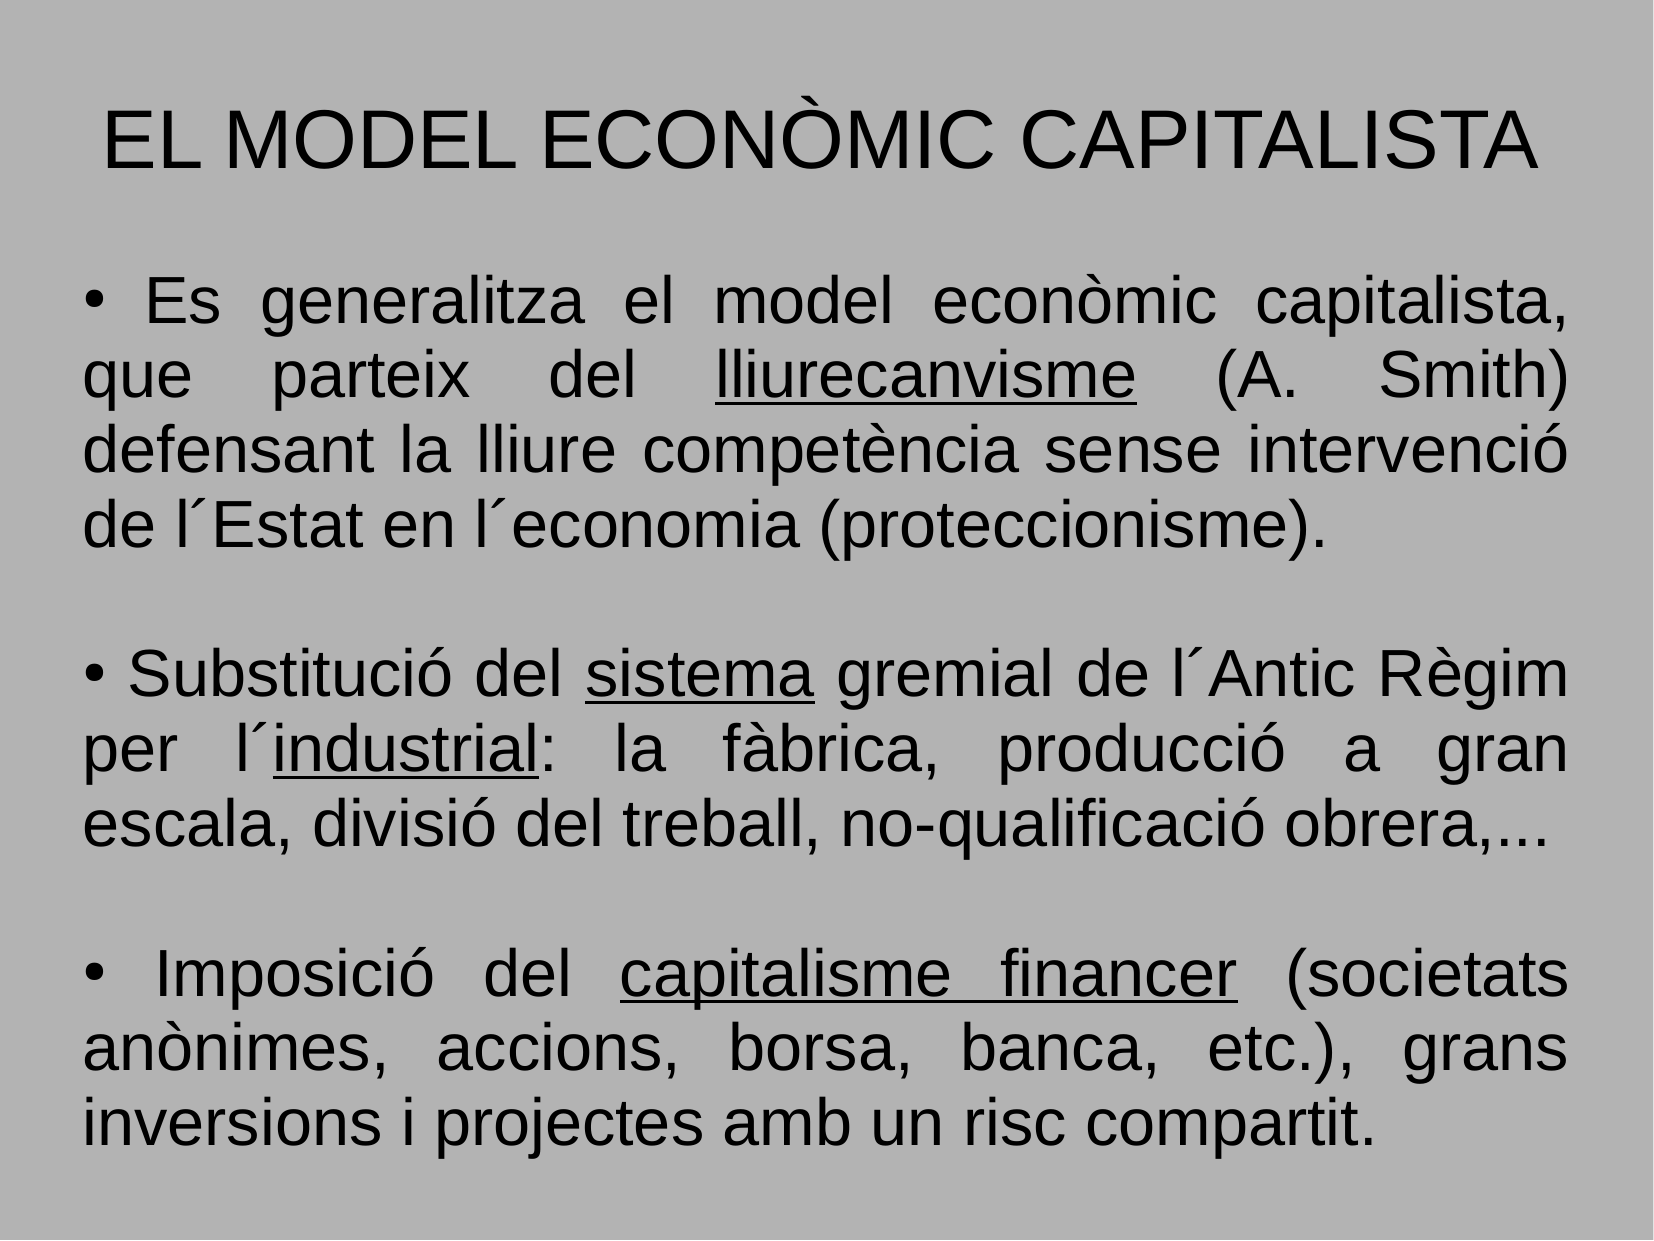

# EL MODEL ECONÒMIC CAPITALISTA
 Es generalitza el model econòmic capitalista, que parteix del lliurecanvisme (A. Smith) defensant la lliure competència sense intervenció de l´Estat en l´economia (proteccionisme).
 Substitució del sistema gremial de l´Antic Règim per l´industrial: la fàbrica, producció a gran escala, divisió del treball, no-qualificació obrera,...
 Imposició del capitalisme financer (societats anònimes, accions, borsa, banca, etc.), grans inversions i projectes amb un risc compartit.